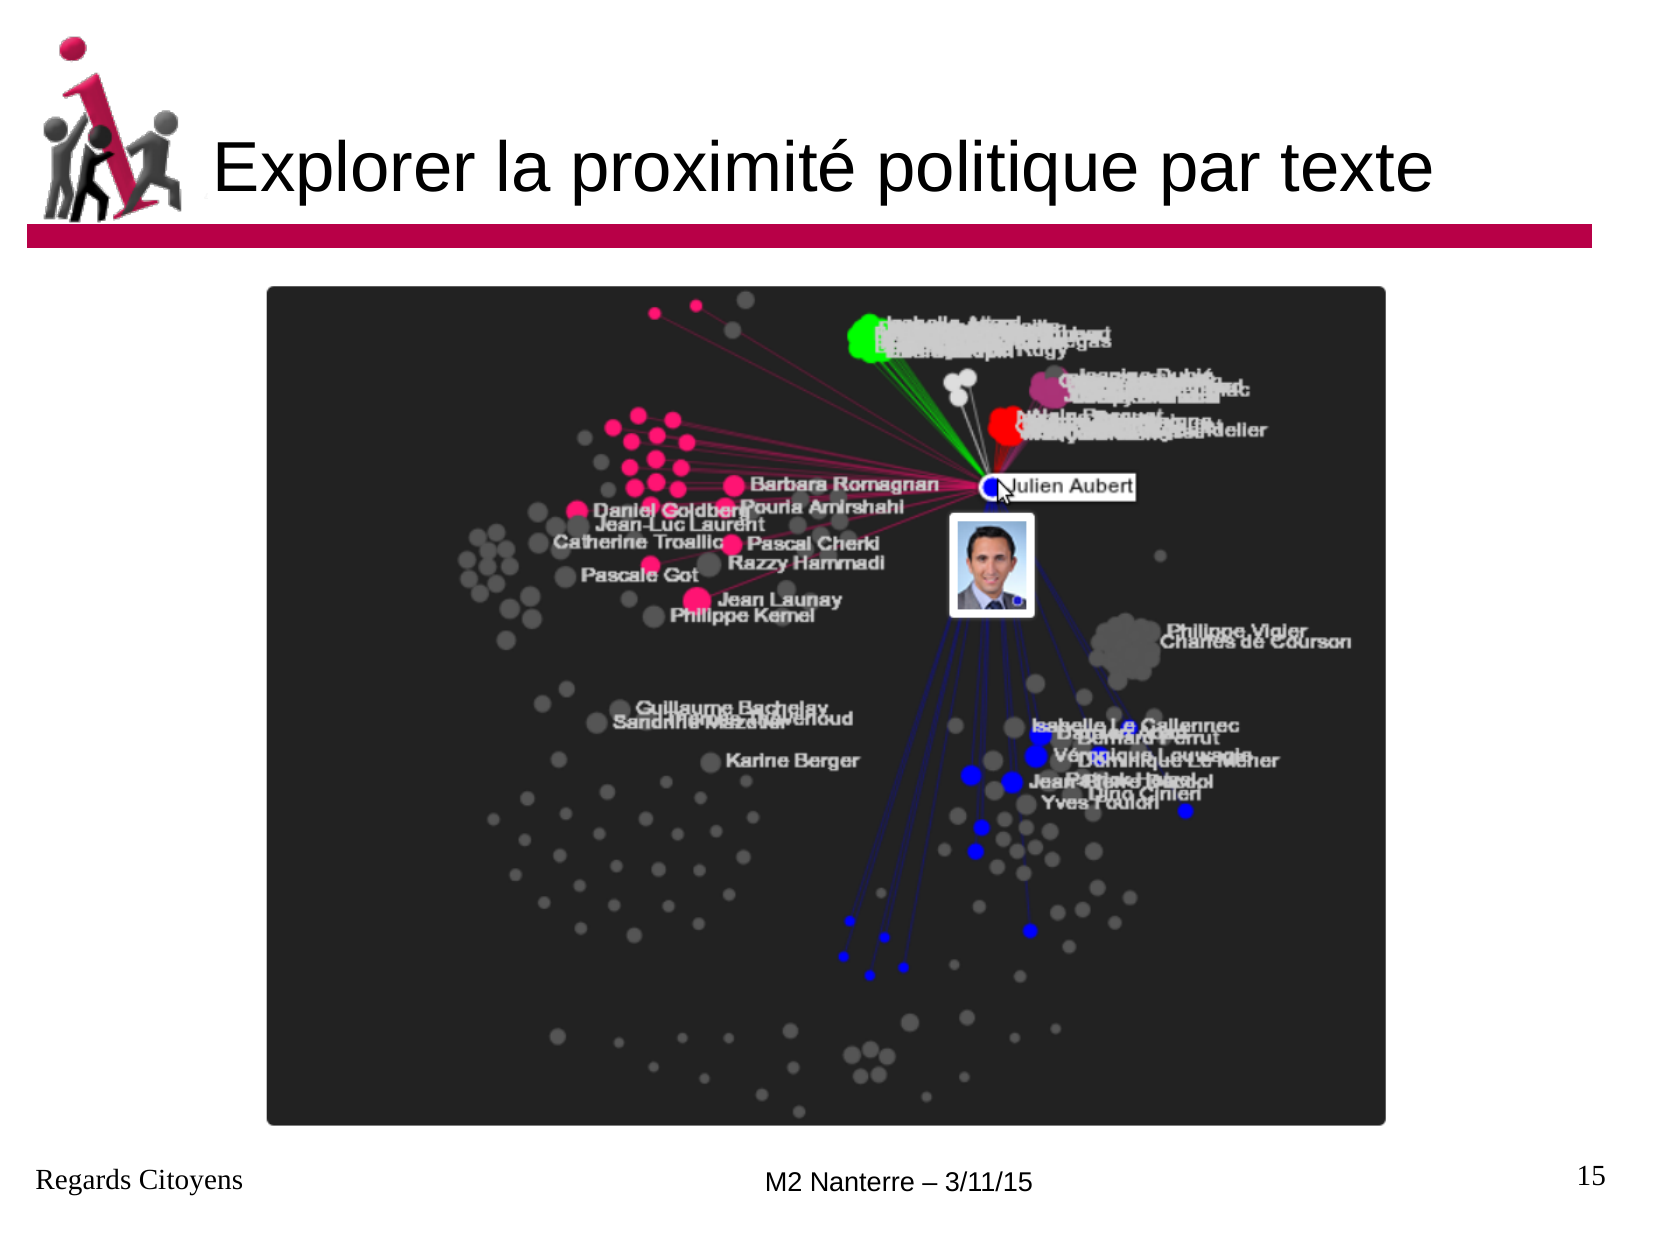

# Explorer la proximité politique par texte
15
Regards Citoyens - Split 2015